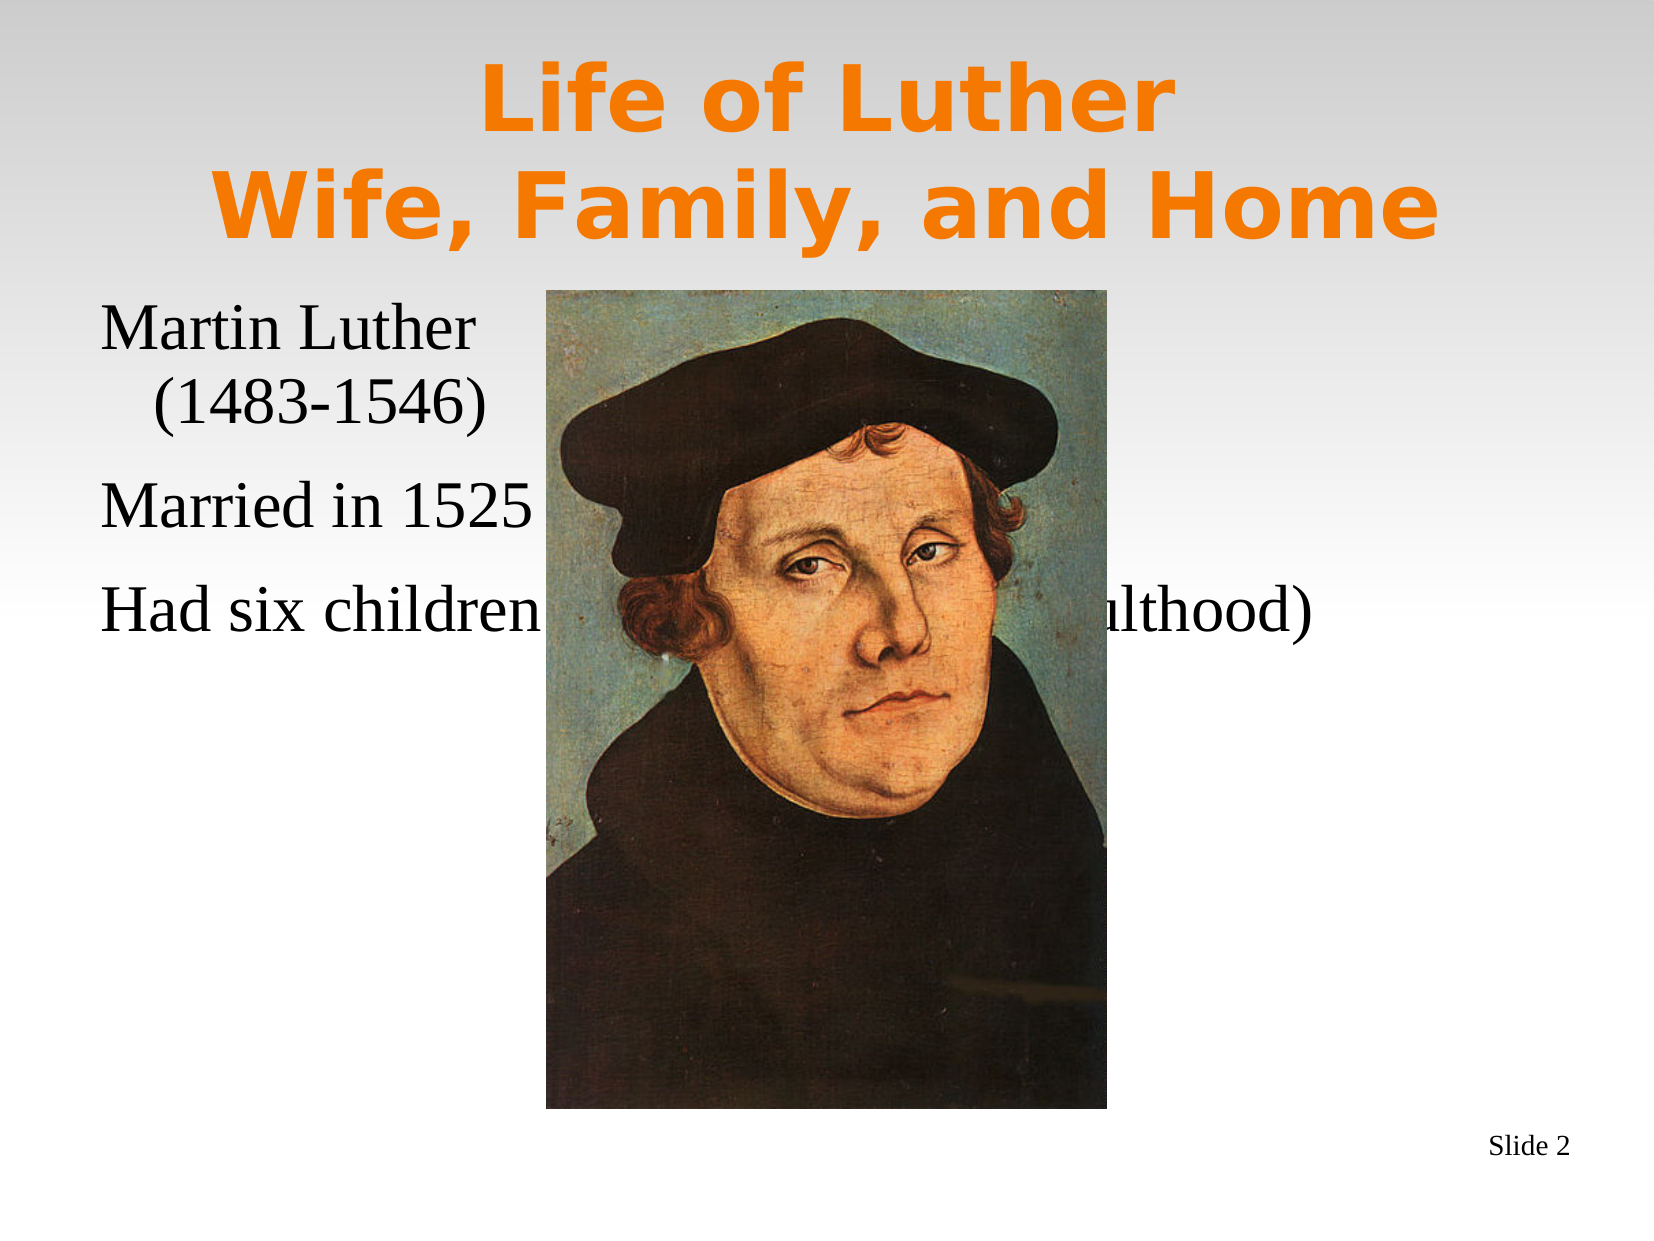

# Life of Luther Wife, Family, and Home
Martin Luther
(1483-1546)
Married in 1525 at the age of 42
Had six children (four survived to adulthood)
2